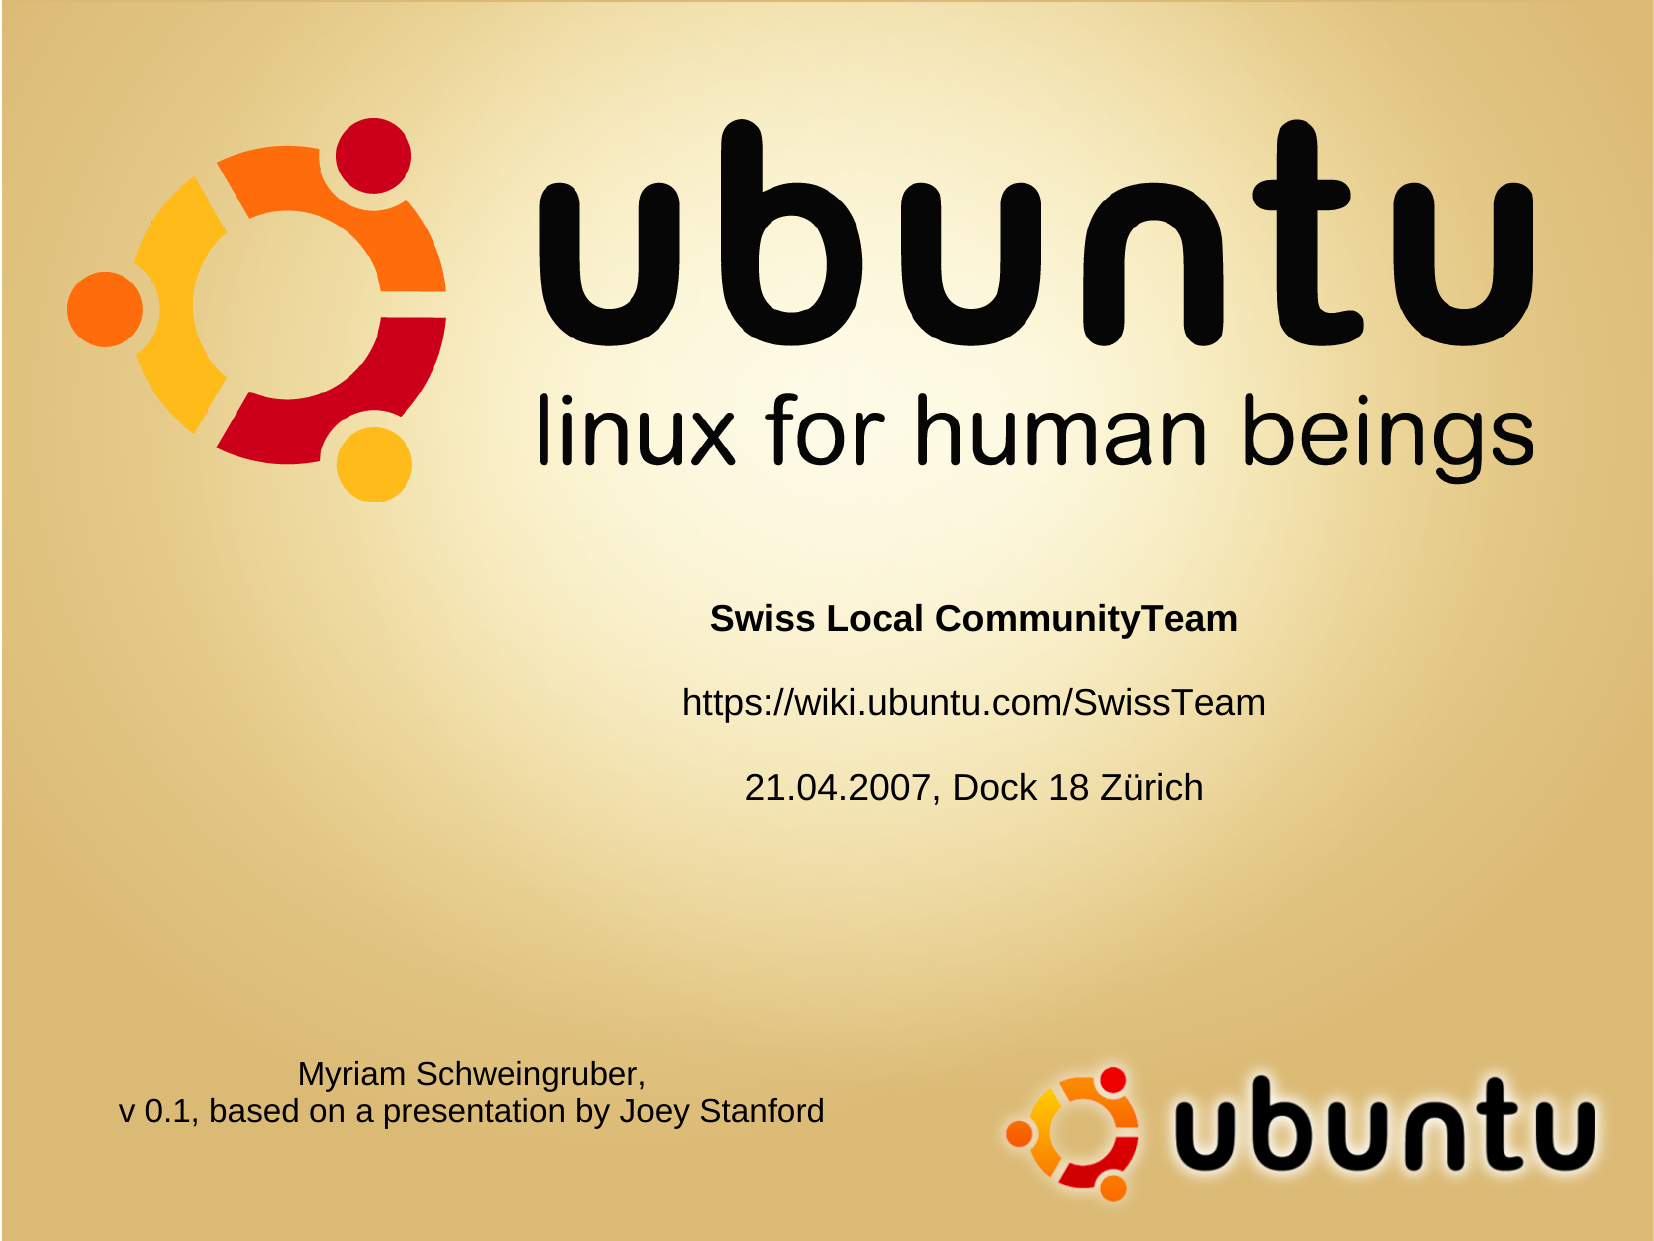

Swiss Local CommunityTeam
https://wiki.ubuntu.com/SwissTeam
21.04.2007, Dock 18 Zürich
# Myriam Schweingruber, v 0.1, based on a presentation by Joey Stanford